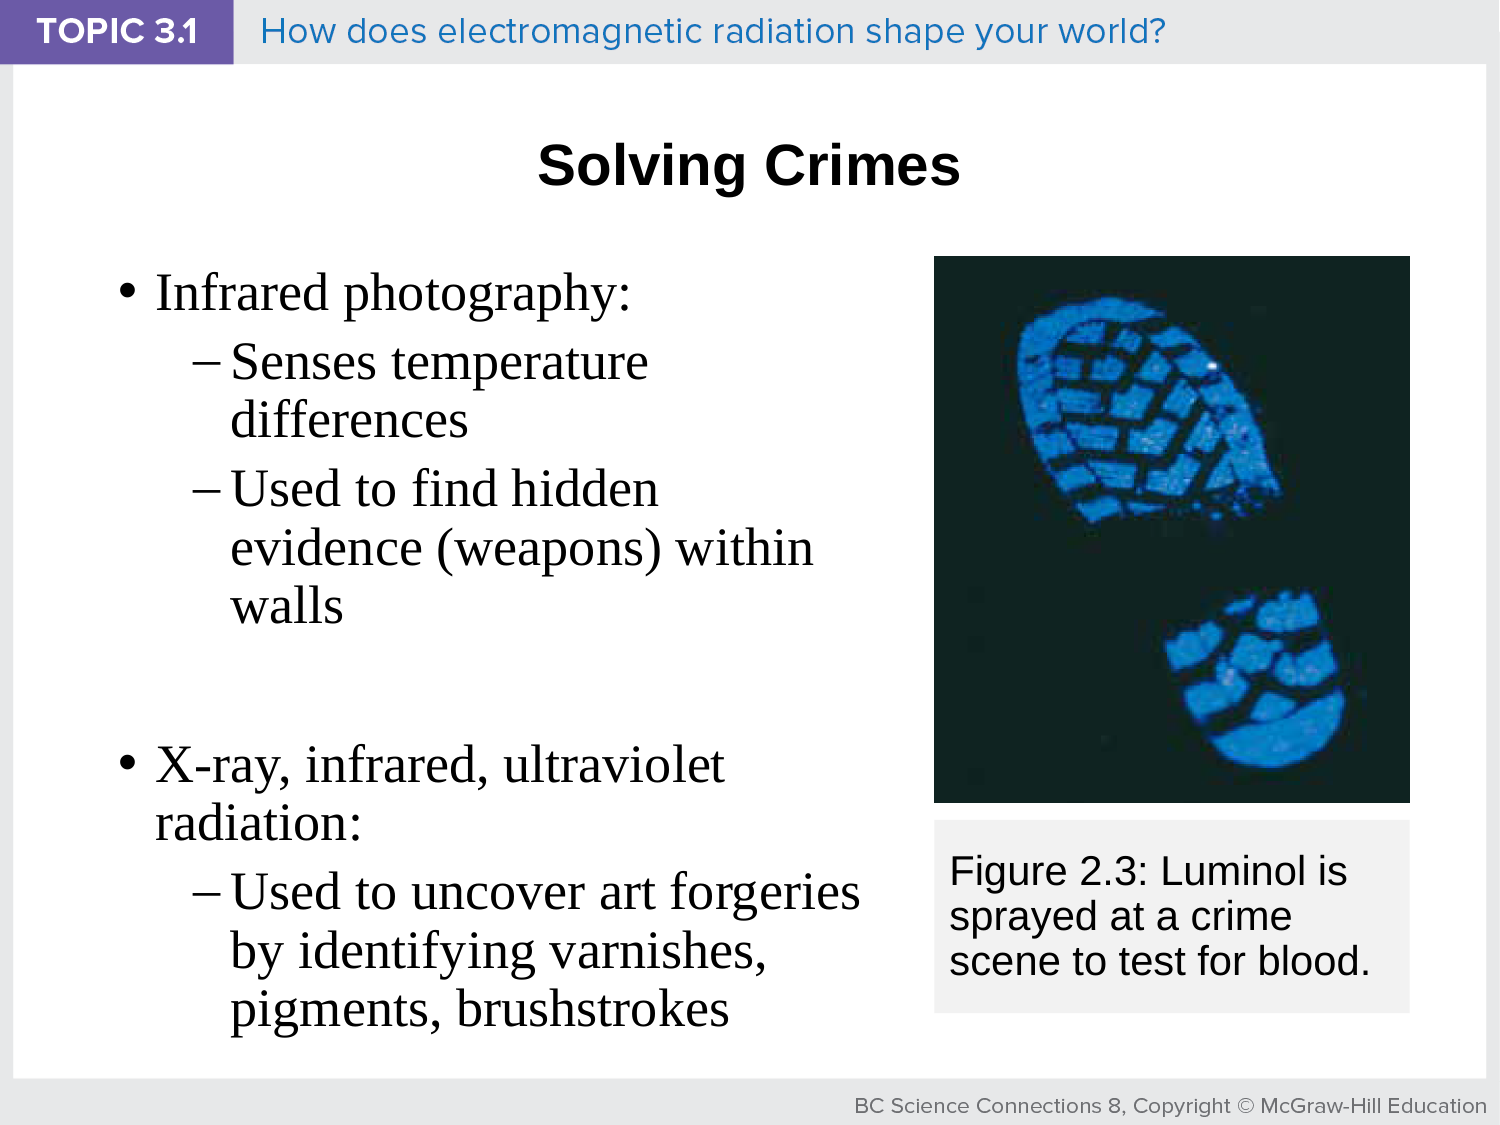

# Solving Crimes
Infrared photography:
Senses temperature differences
Used to find hidden evidence (weapons) within walls
X-ray, infrared, ultraviolet radiation:
Used to uncover art forgeries by identifying varnishes, pigments, brushstrokes
Figure 2.3: Luminol is sprayed at a crime scene to test for blood.